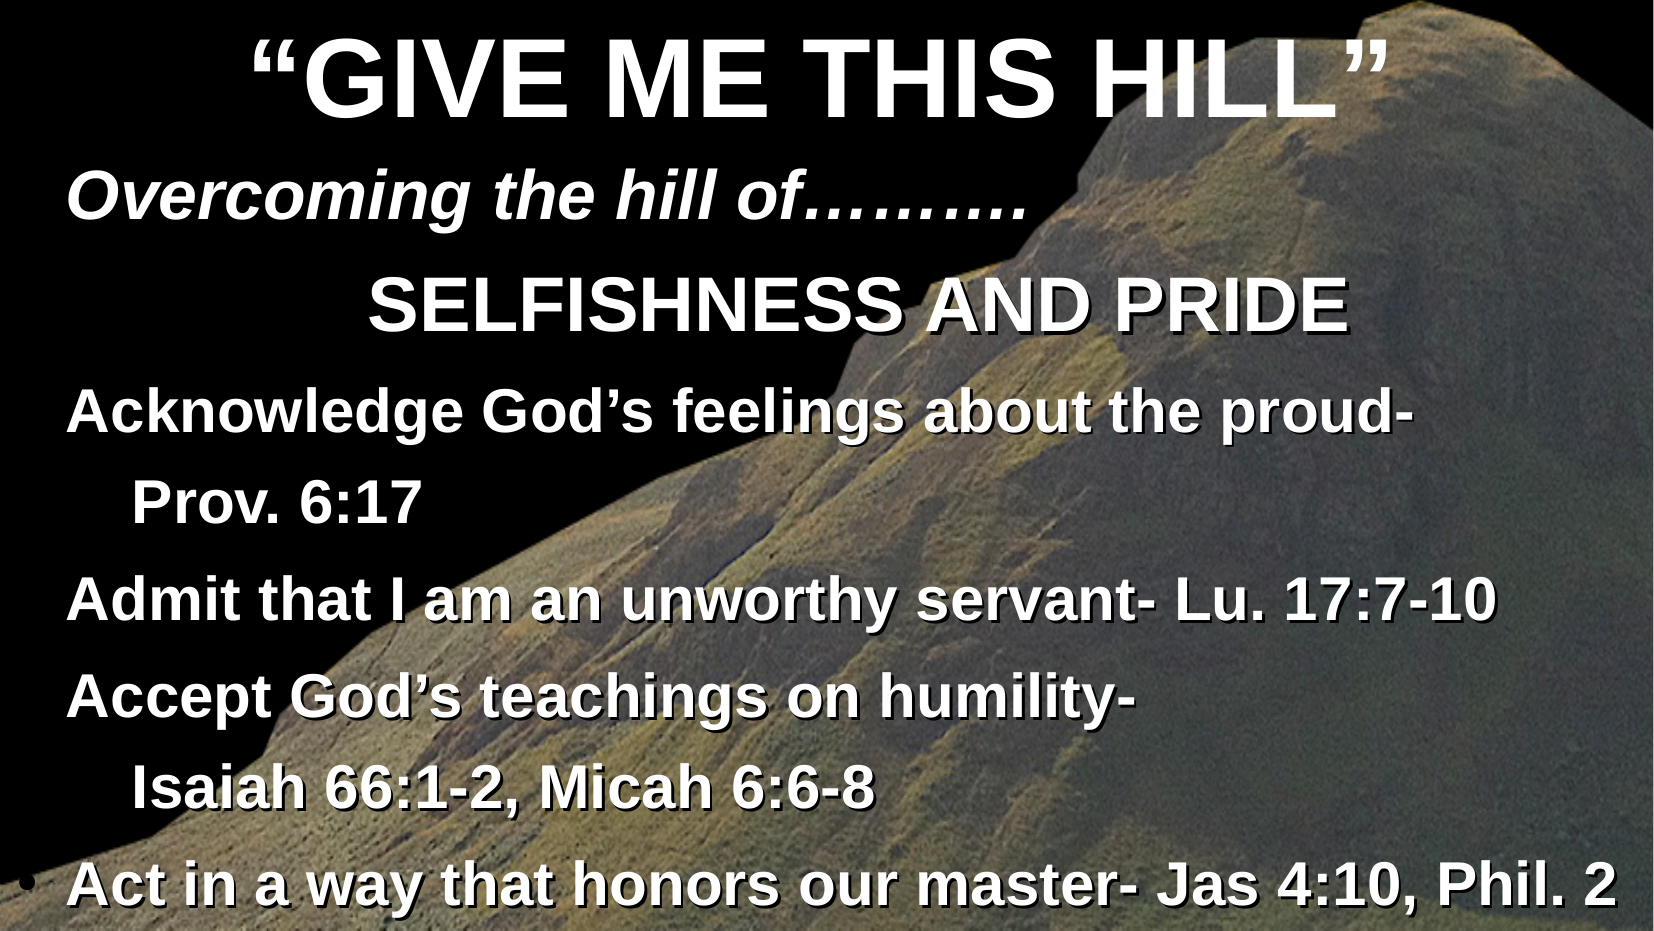

# “GIVE ME THIS HILL”
Overcoming the hill of……….
SELFISHNESS AND PRIDE
Acknowledge God’s feelings about the proud-
Prov. 6:17
Admit that I am an unworthy servant- Lu. 17:7-10
Accept God’s teachings on humility-
Isaiah 66:1-2, Micah 6:6-8
Act in a way that honors our master- Jas 4:10, Phil. 2